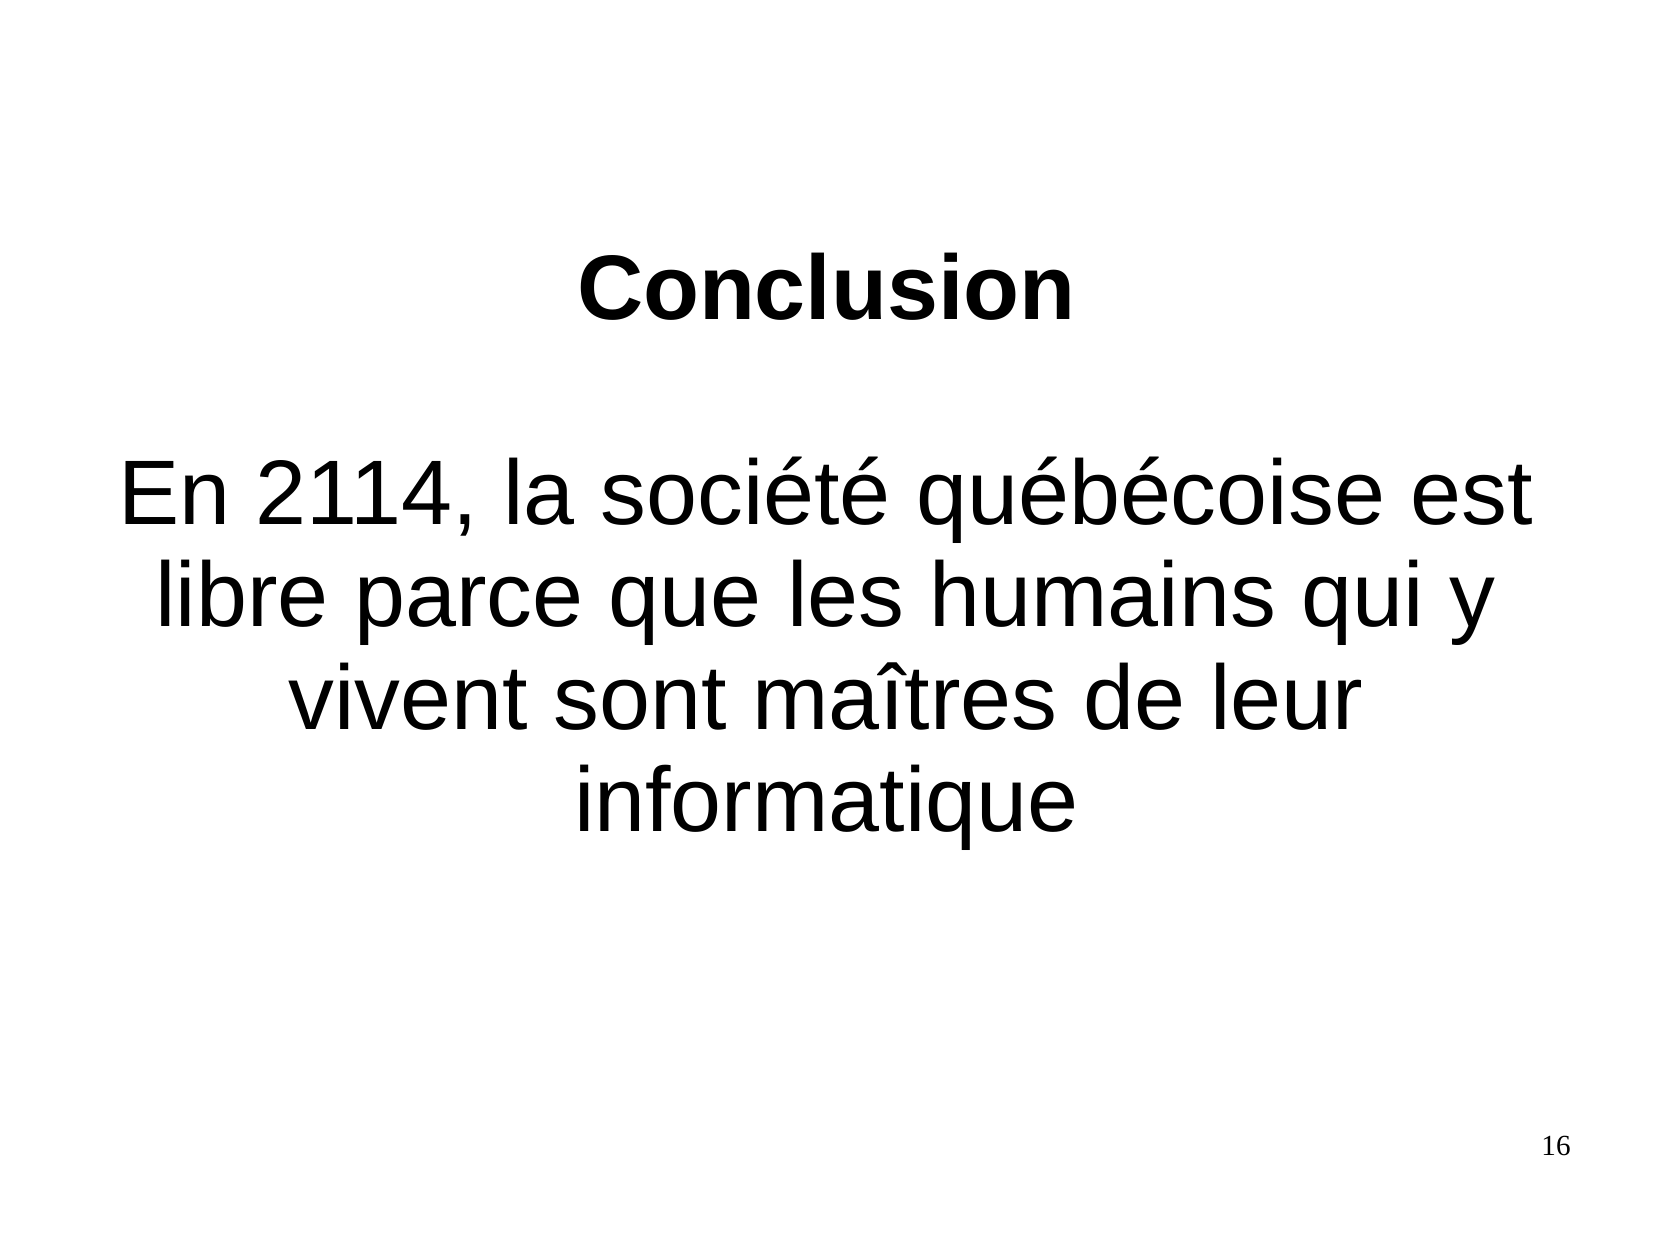

# Conclusion En 2114, la société québécoise est libre parce que les humains qui y vivent sont maîtres de leur informatique
16